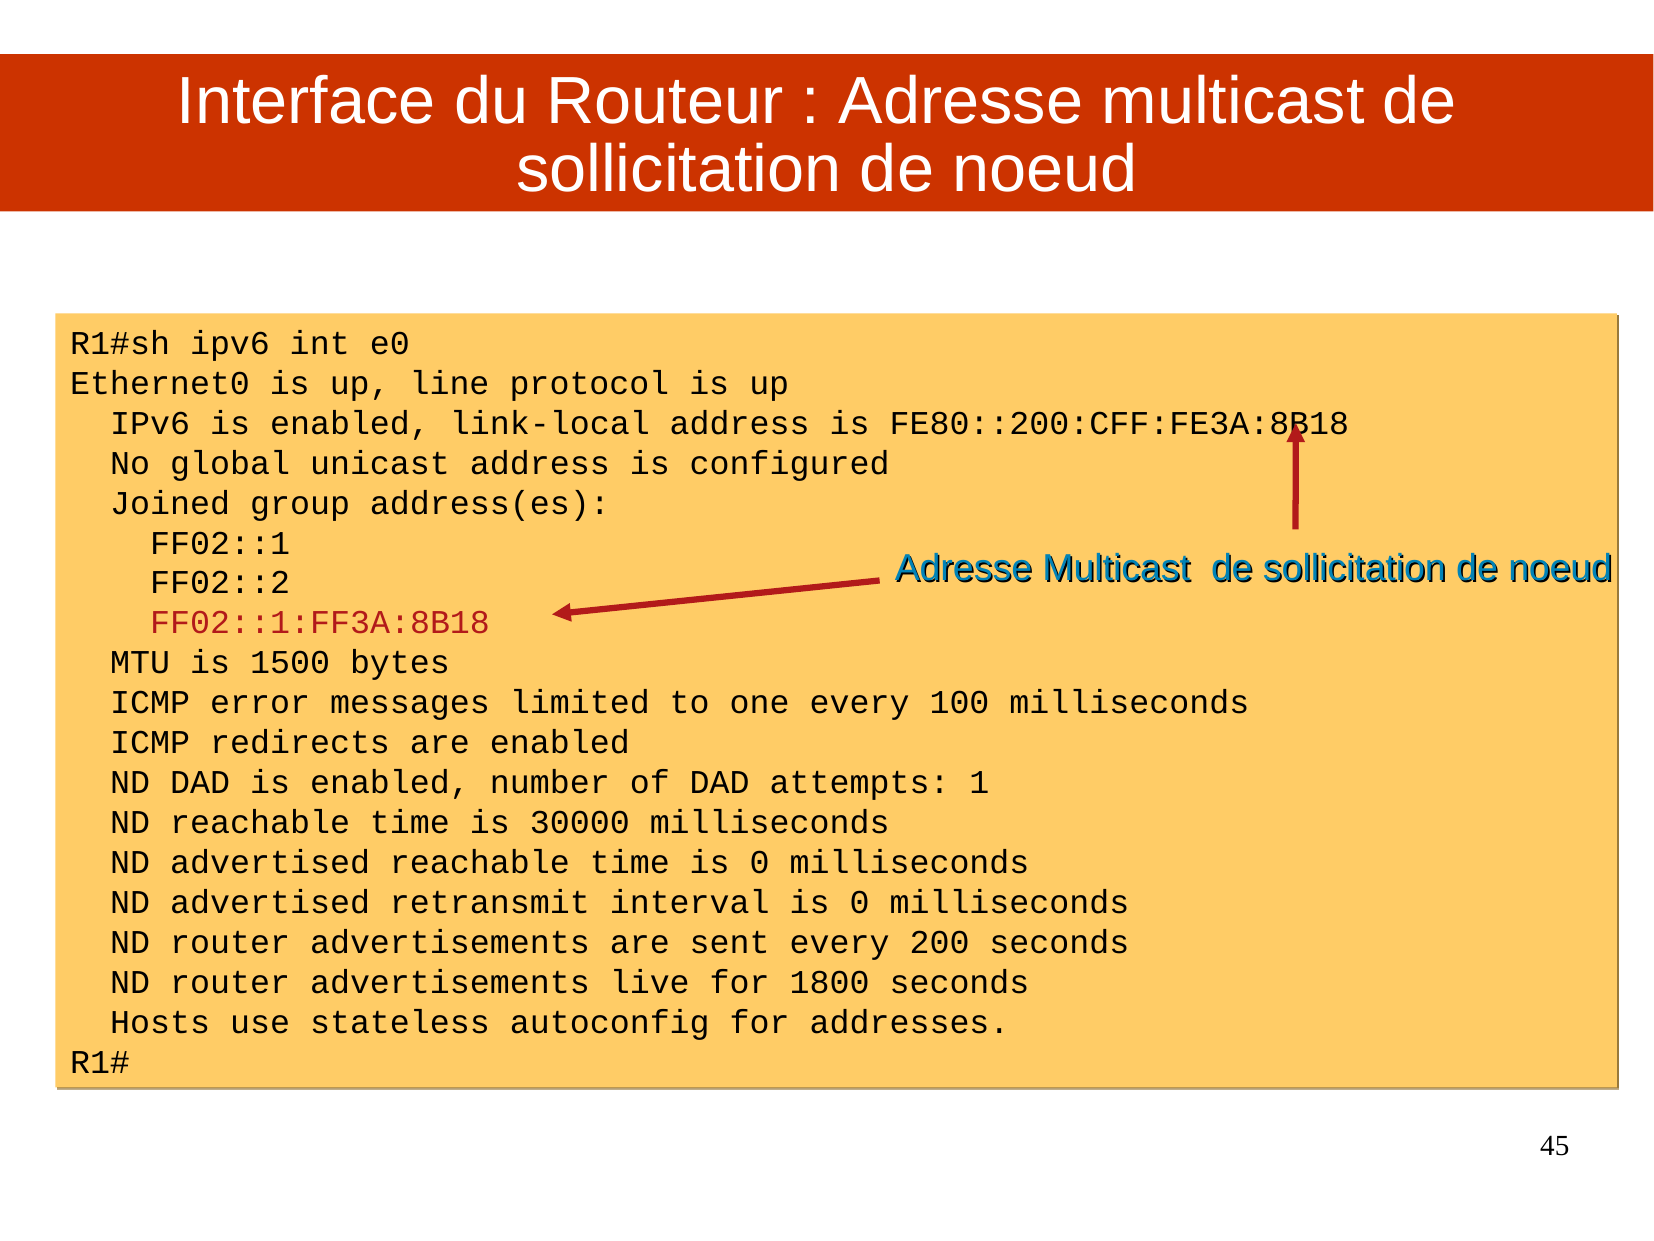

# Interface du Routeur : Adresse multicast de sollicitation de noeud
R1#sh ipv6 int e0
Ethernet0 is up, line protocol is up
 IPv6 is enabled, link-local address is FE80::200:CFF:FE3A:8B18
 No global unicast address is configured
 Joined group address(es):
 FF02::1
 FF02::2
 FF02::1:FF3A:8B18
 MTU is 1500 bytes
 ICMP error messages limited to one every 100 milliseconds
 ICMP redirects are enabled
 ND DAD is enabled, number of DAD attempts: 1
 ND reachable time is 30000 milliseconds
 ND advertised reachable time is 0 milliseconds
 ND advertised retransmit interval is 0 milliseconds
 ND router advertisements are sent every 200 seconds
 ND router advertisements live for 1800 seconds
 Hosts use stateless autoconfig for addresses.
R1#
 Adresse Multicast de sollicitation de noeud